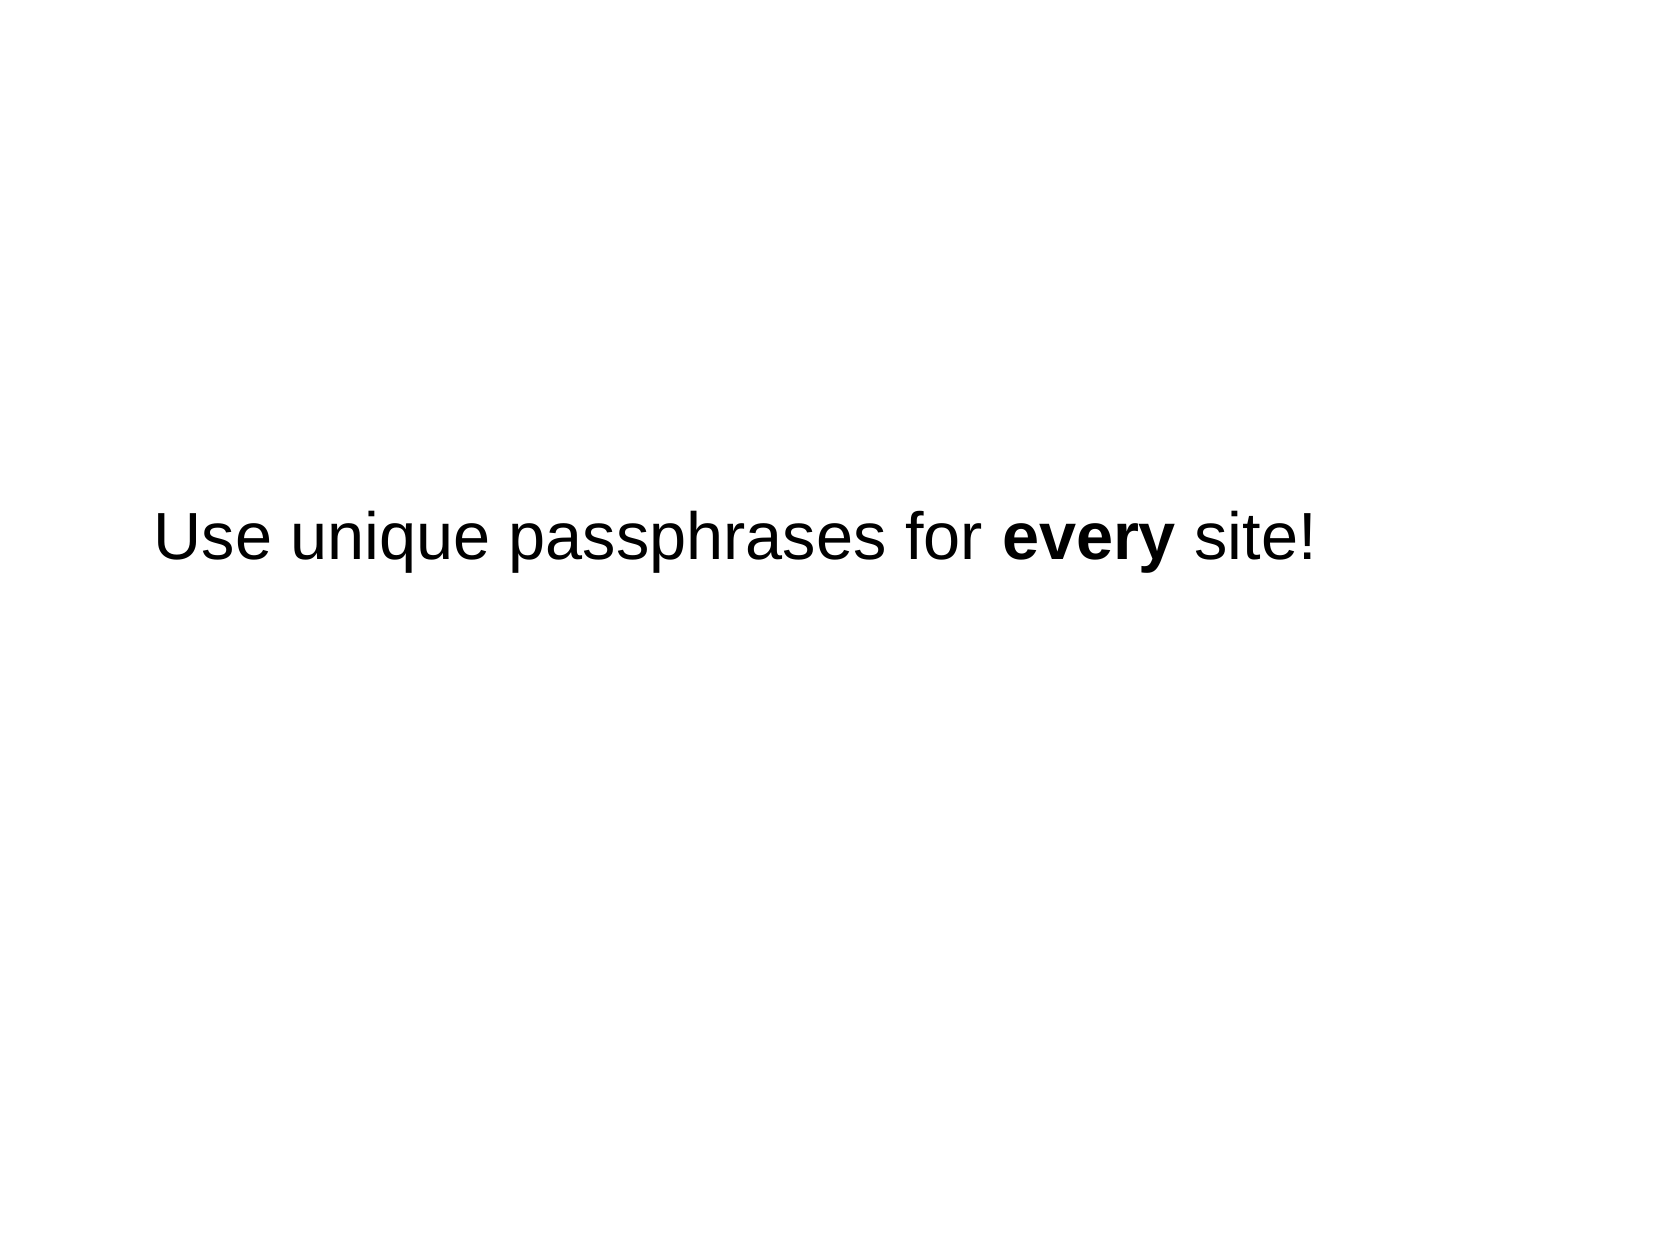

#
Use unique passphrases for every site!